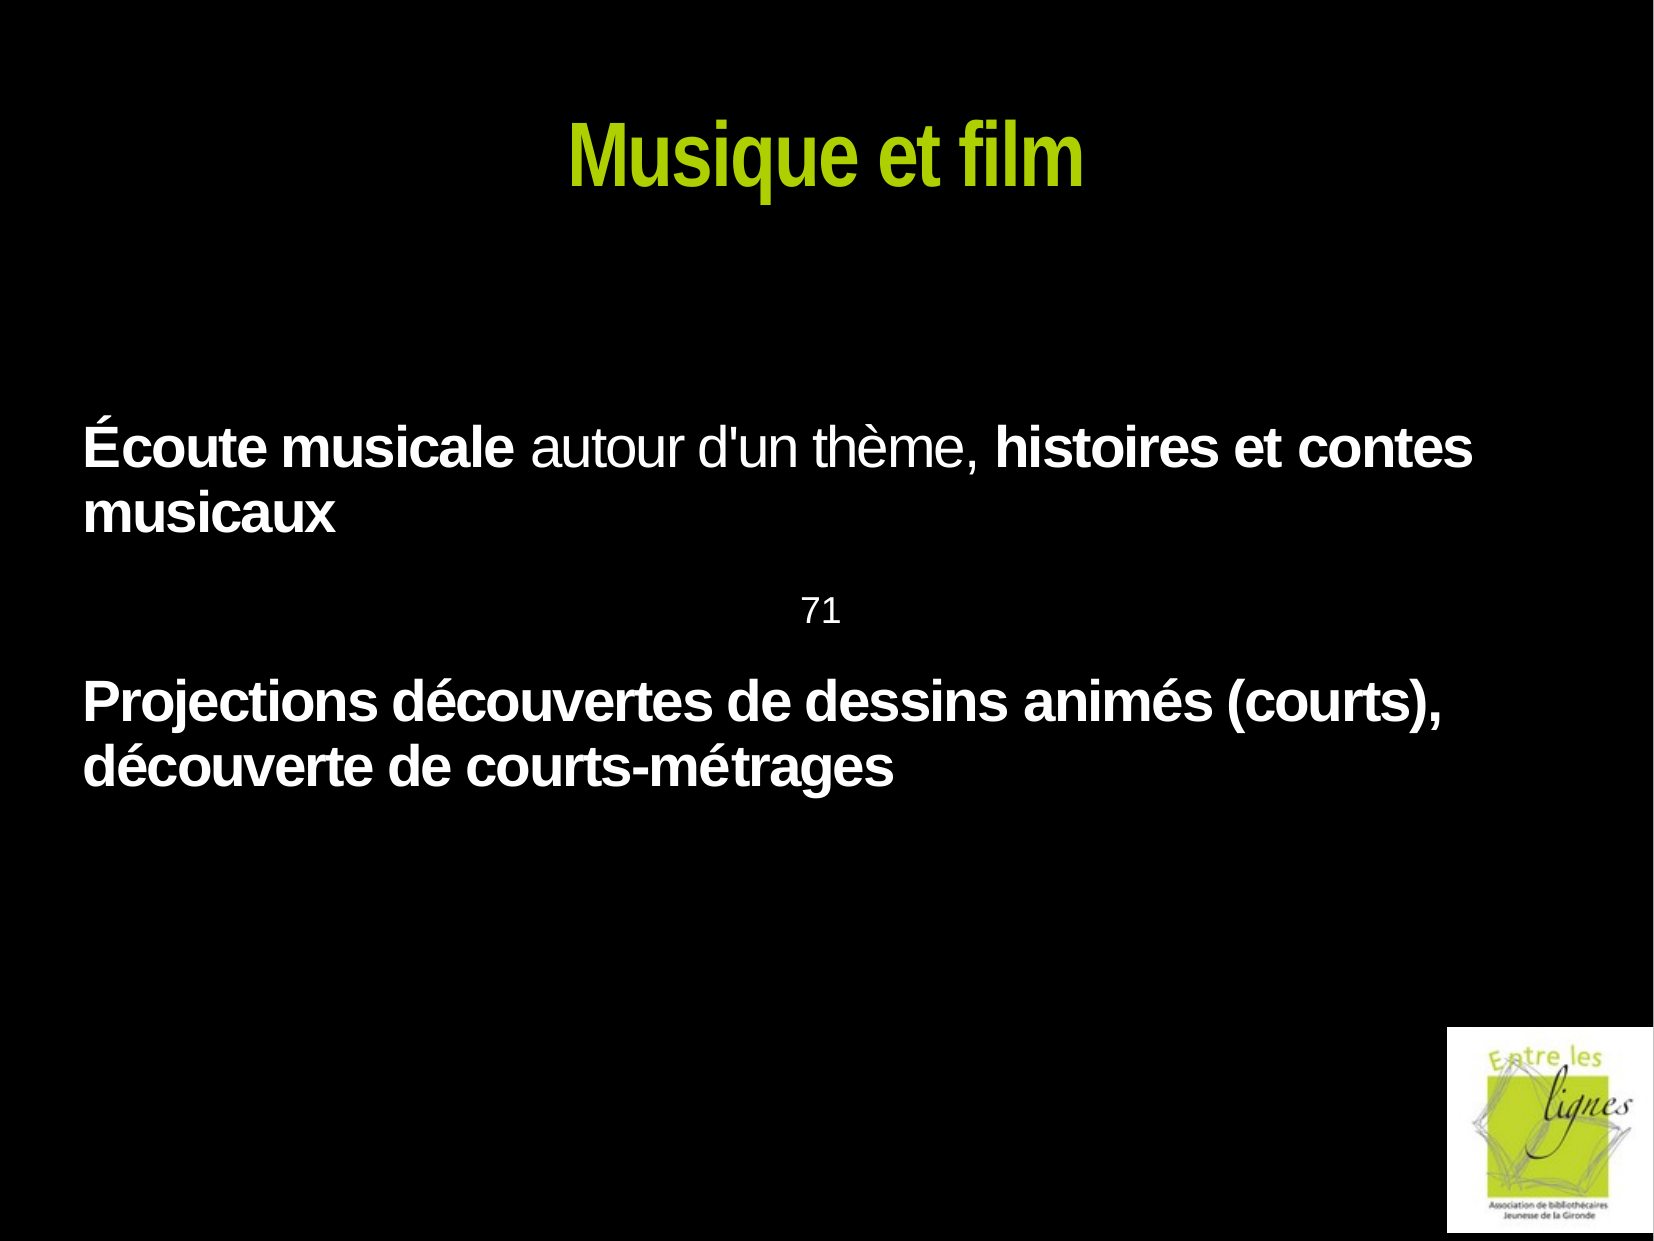

71
# Musique et film
Écoute musicale autour d'un thème, histoires et contes musicaux
Projections découvertes de dessins animés (courts), découverte de courts-métrages